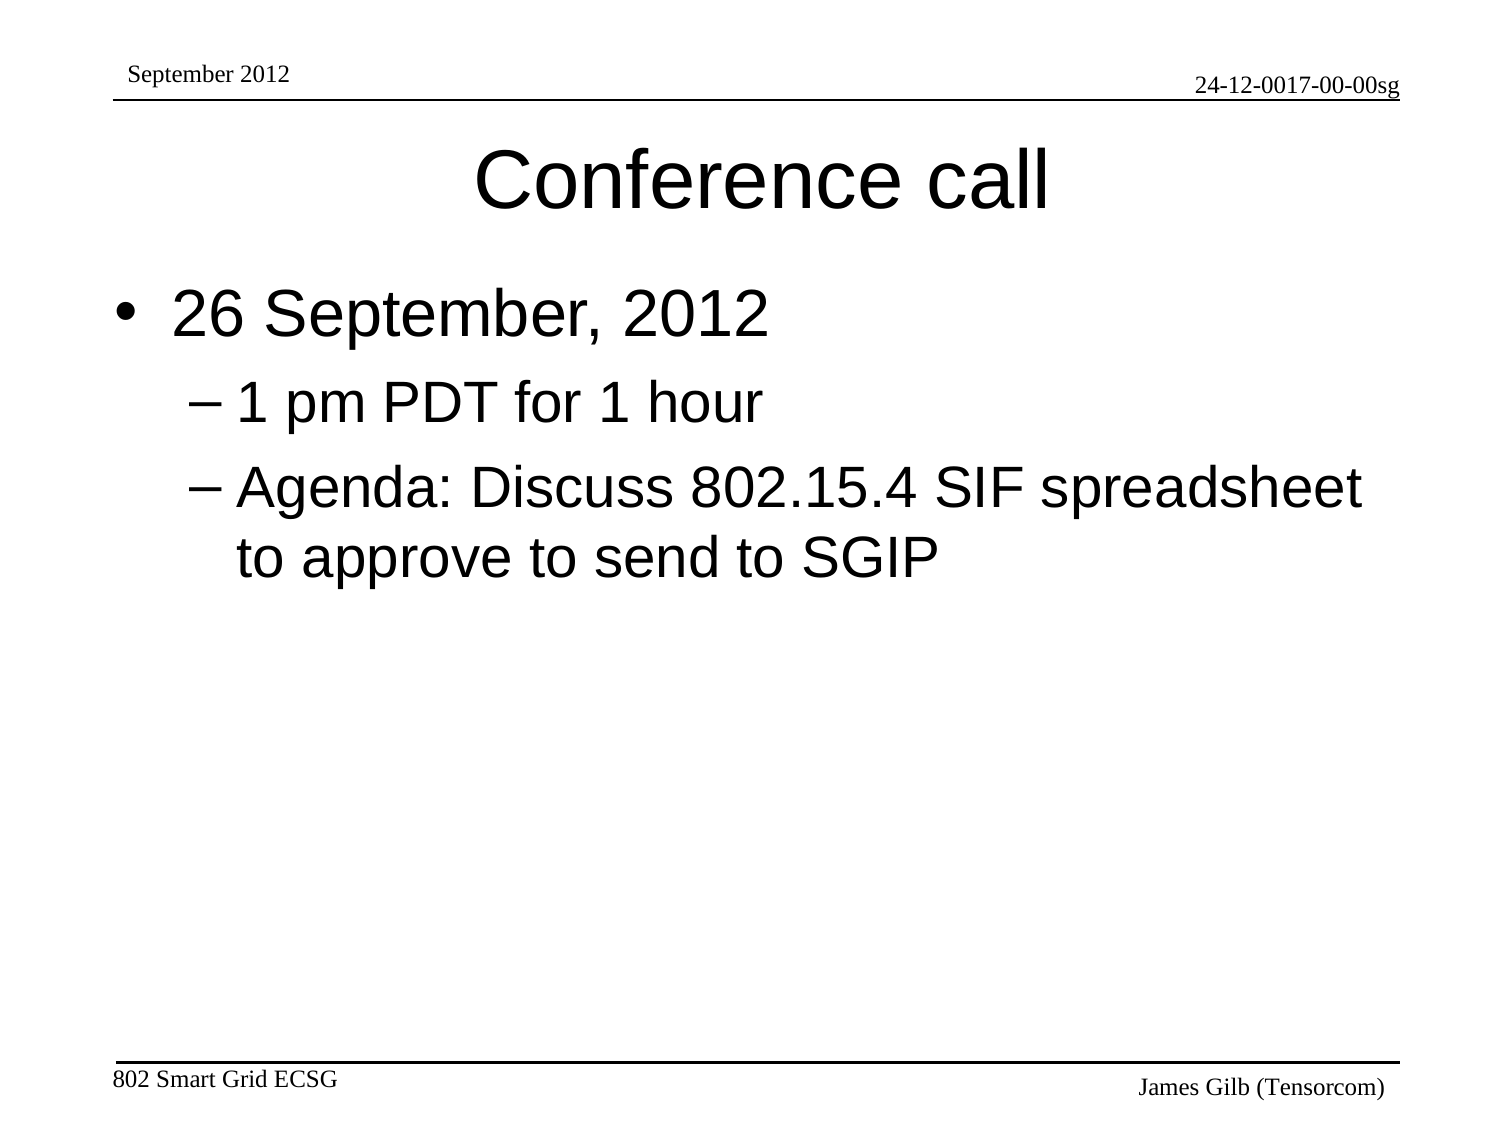

# Conference call
26 September, 2012
1 pm PDT for 1 hour
Agenda: Discuss 802.15.4 SIF spreadsheet to approve to send to SGIP